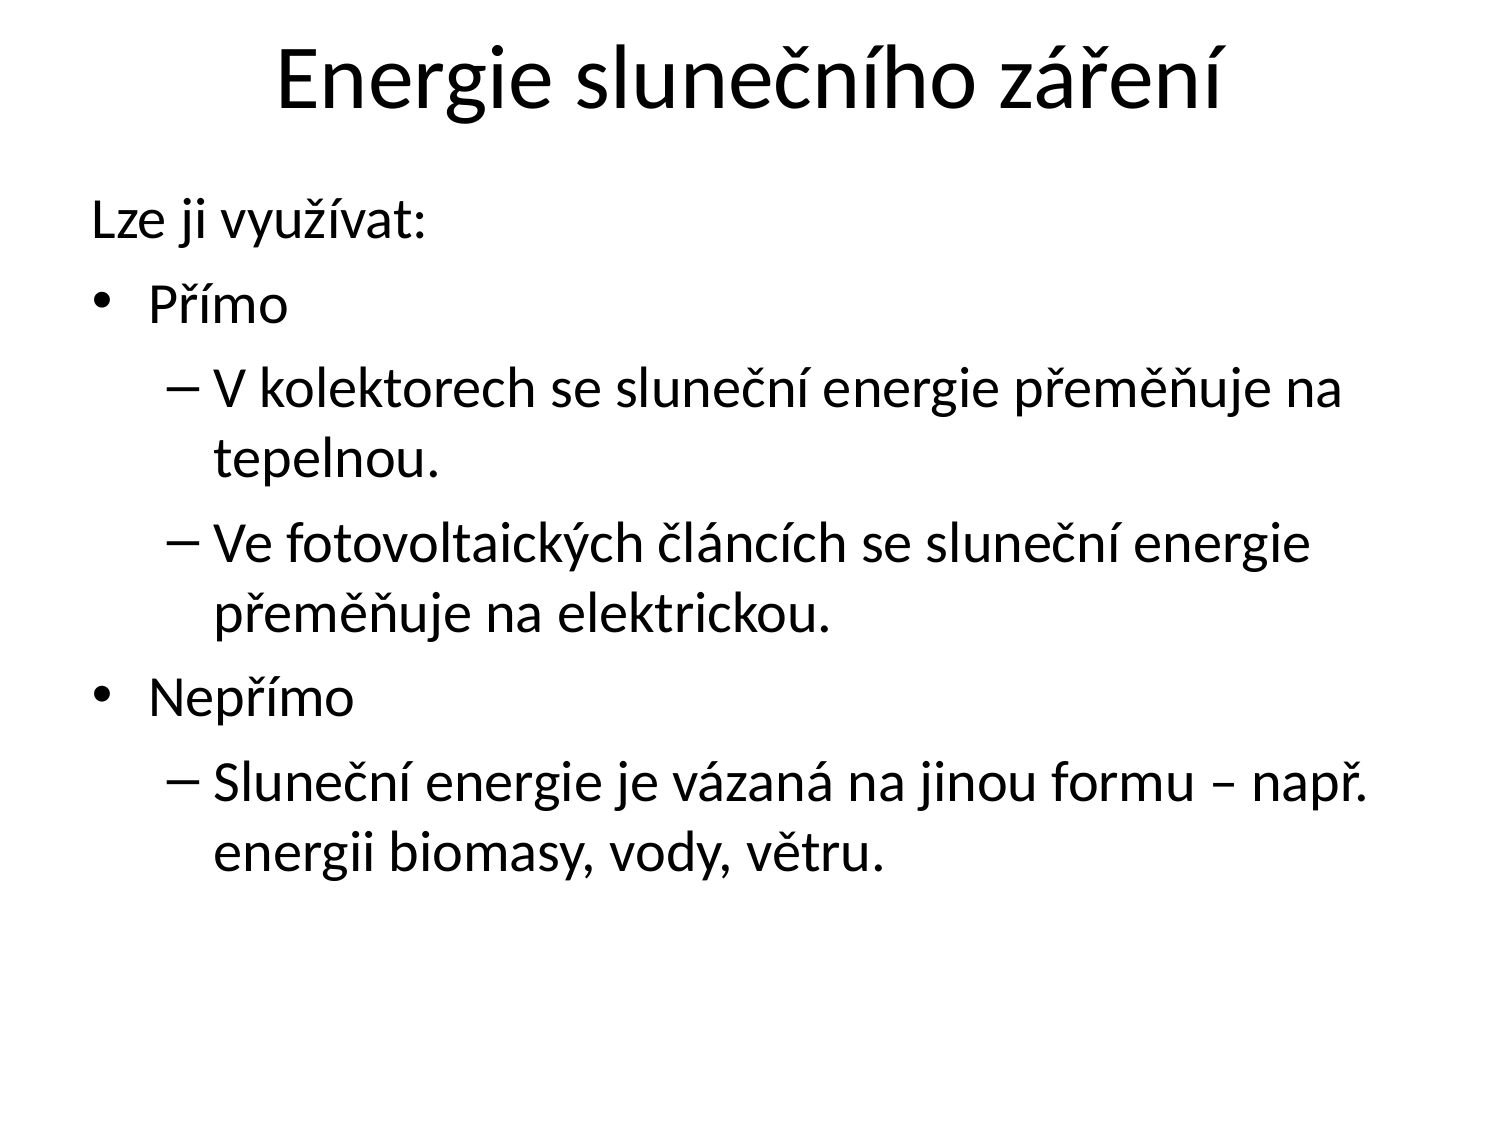

# Energie slunečního záření
Lze ji využívat:
Přímo
V kolektorech se sluneční energie přeměňuje na tepelnou.
Ve fotovoltaických článcích se sluneční energie přeměňuje na elektrickou.
Nepřímo
Sluneční energie je vázaná na jinou formu – např. energii biomasy, vody, větru.